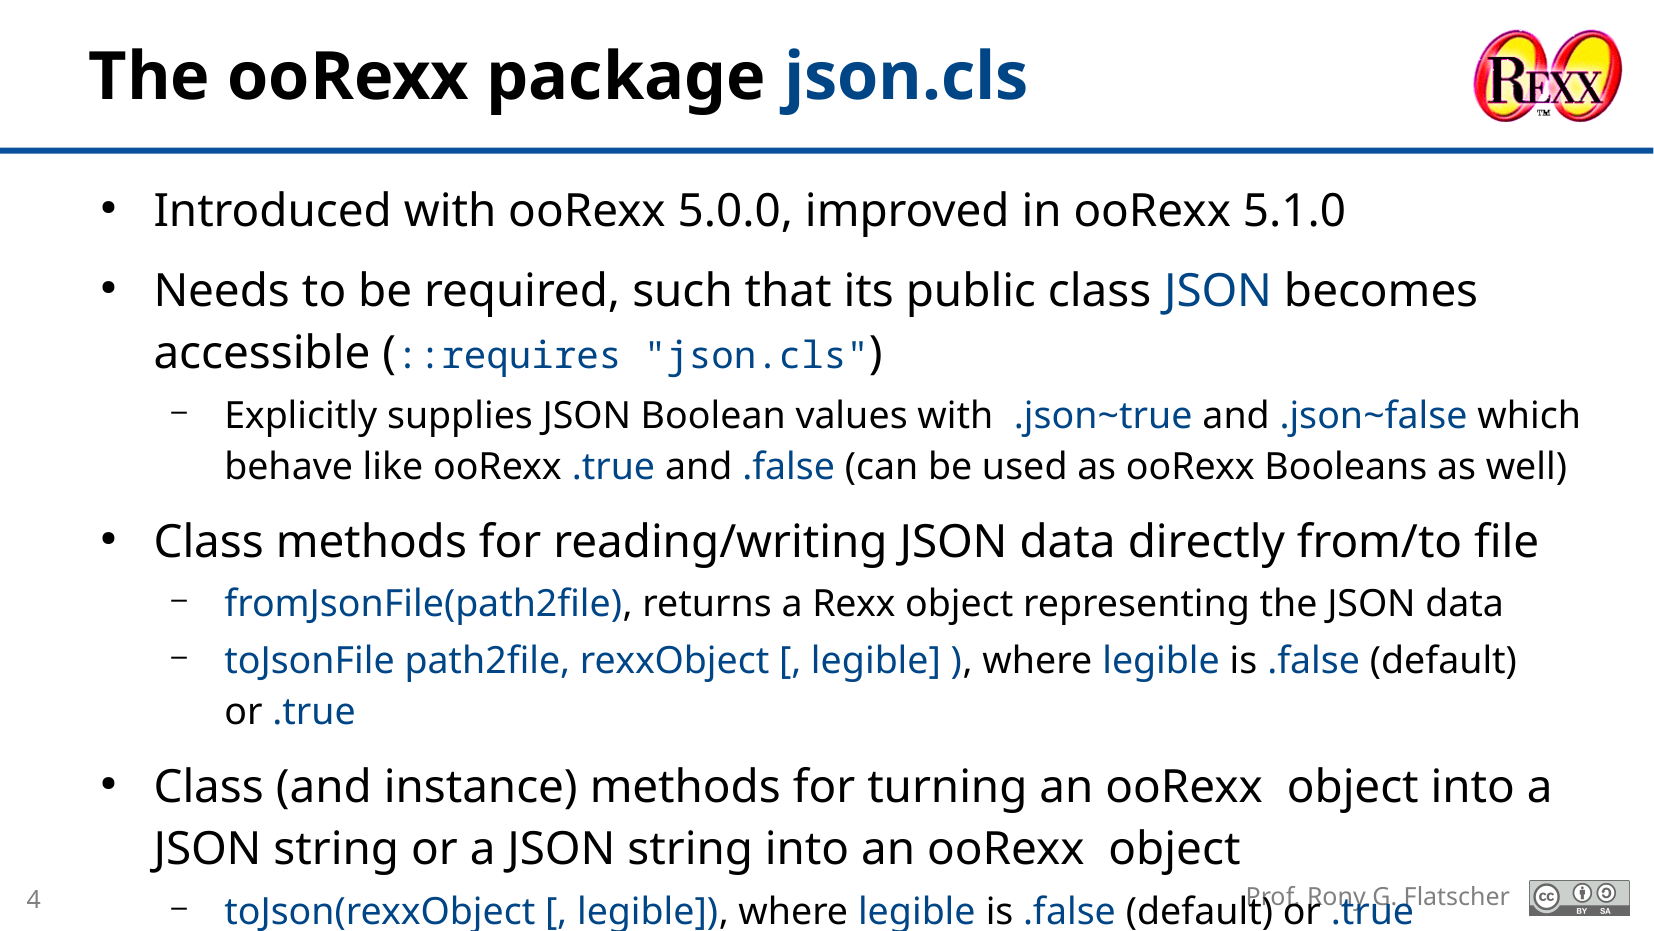

# The ooRexx package json.cls
Introduced with ooRexx 5.0.0, improved in ooRexx 5.1.0
Needs to be required, such that its public class JSON becomes accessible (::requires "json.cls")
Explicitly supplies JSON Boolean values with .json~true and .json~false which behave like ooRexx .true and .false (can be used as ooRexx Booleans as well)
Class methods for reading/writing JSON data directly from/to file
fromJsonFile(path2file), returns a Rexx object representing the JSON data
toJsonFile path2file, rexxObject [, legible] ), where legible is .false (default) or .true
Class (and instance) methods for turning an ooRexx object into a JSON string or a JSON string into an ooRexx object
toJson(rexxObject [, legible]), where legible is .false (default) or .true
fromJson(jsonString), returns a Rexx collection object with the JSON data